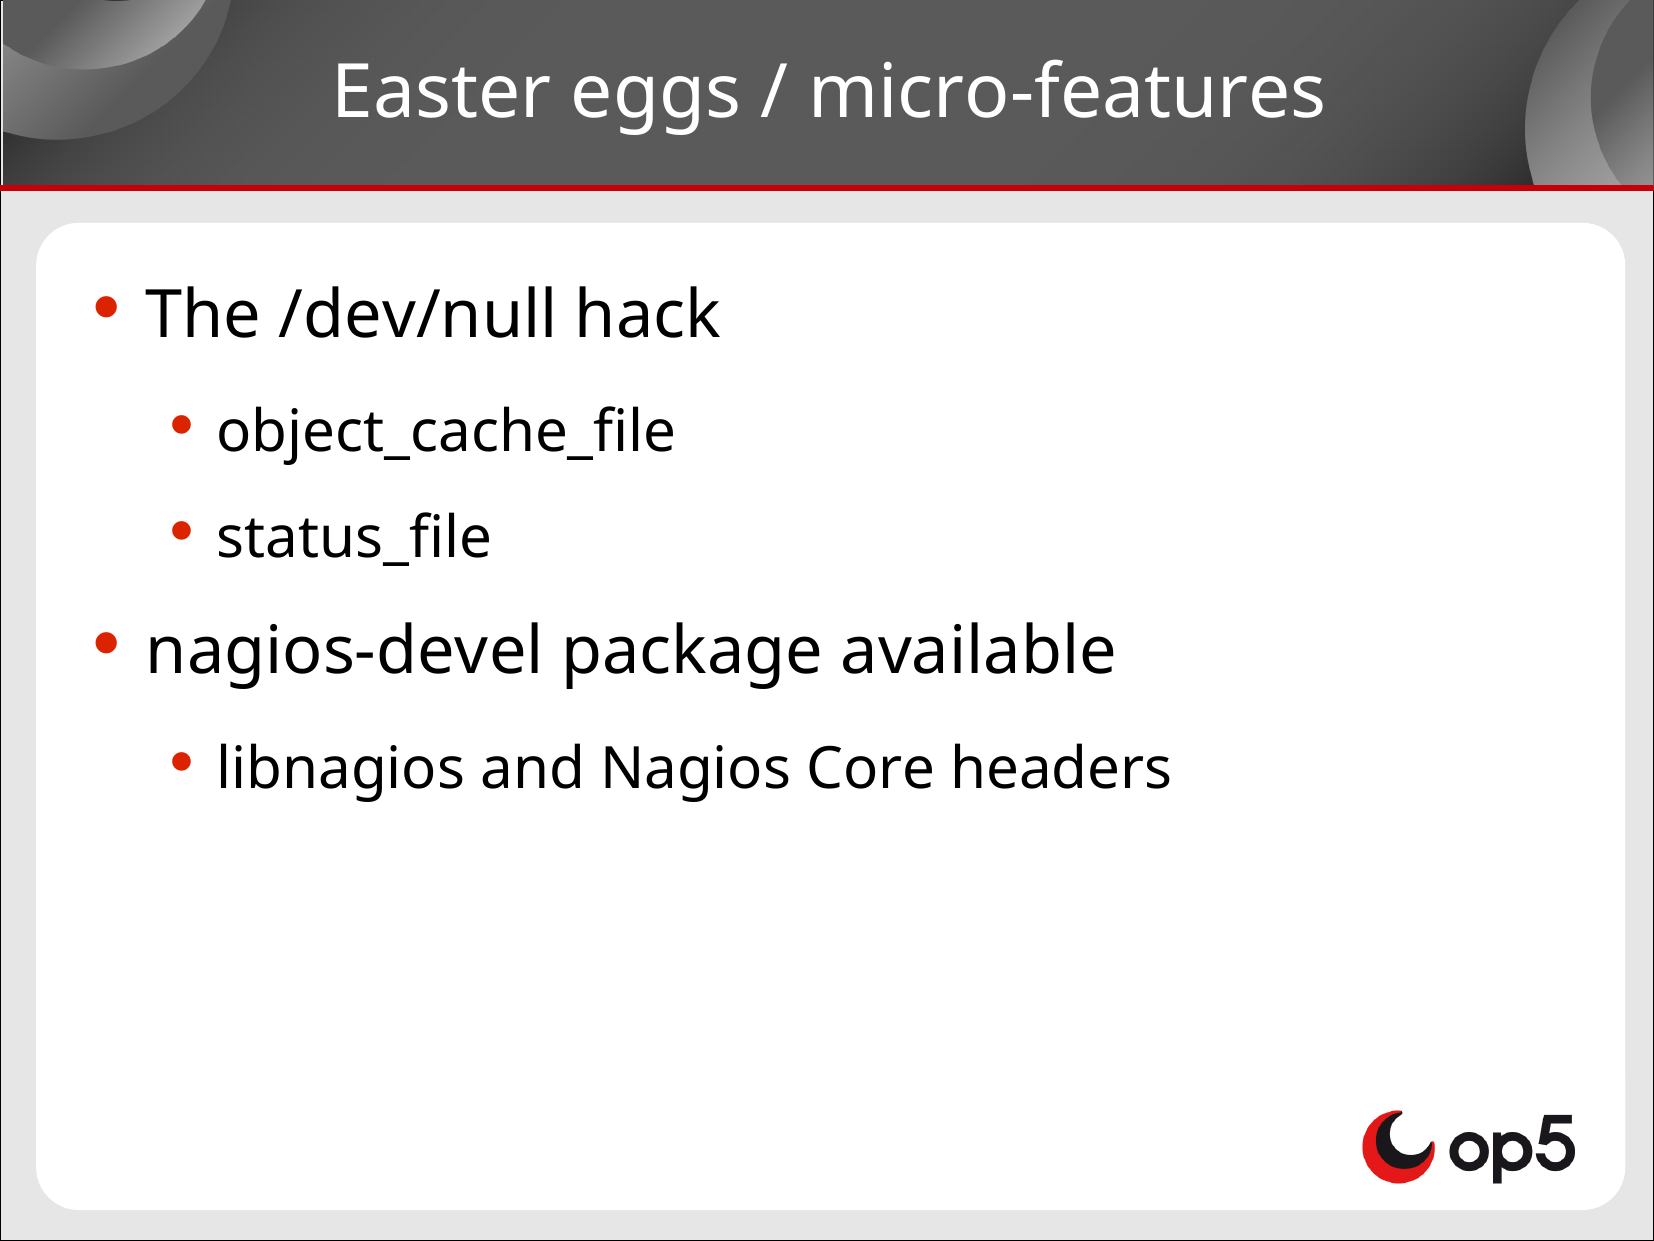

# Easter eggs / micro-features
The /dev/null hack
object_cache_file
status_file
nagios-devel package available
libnagios and Nagios Core headers